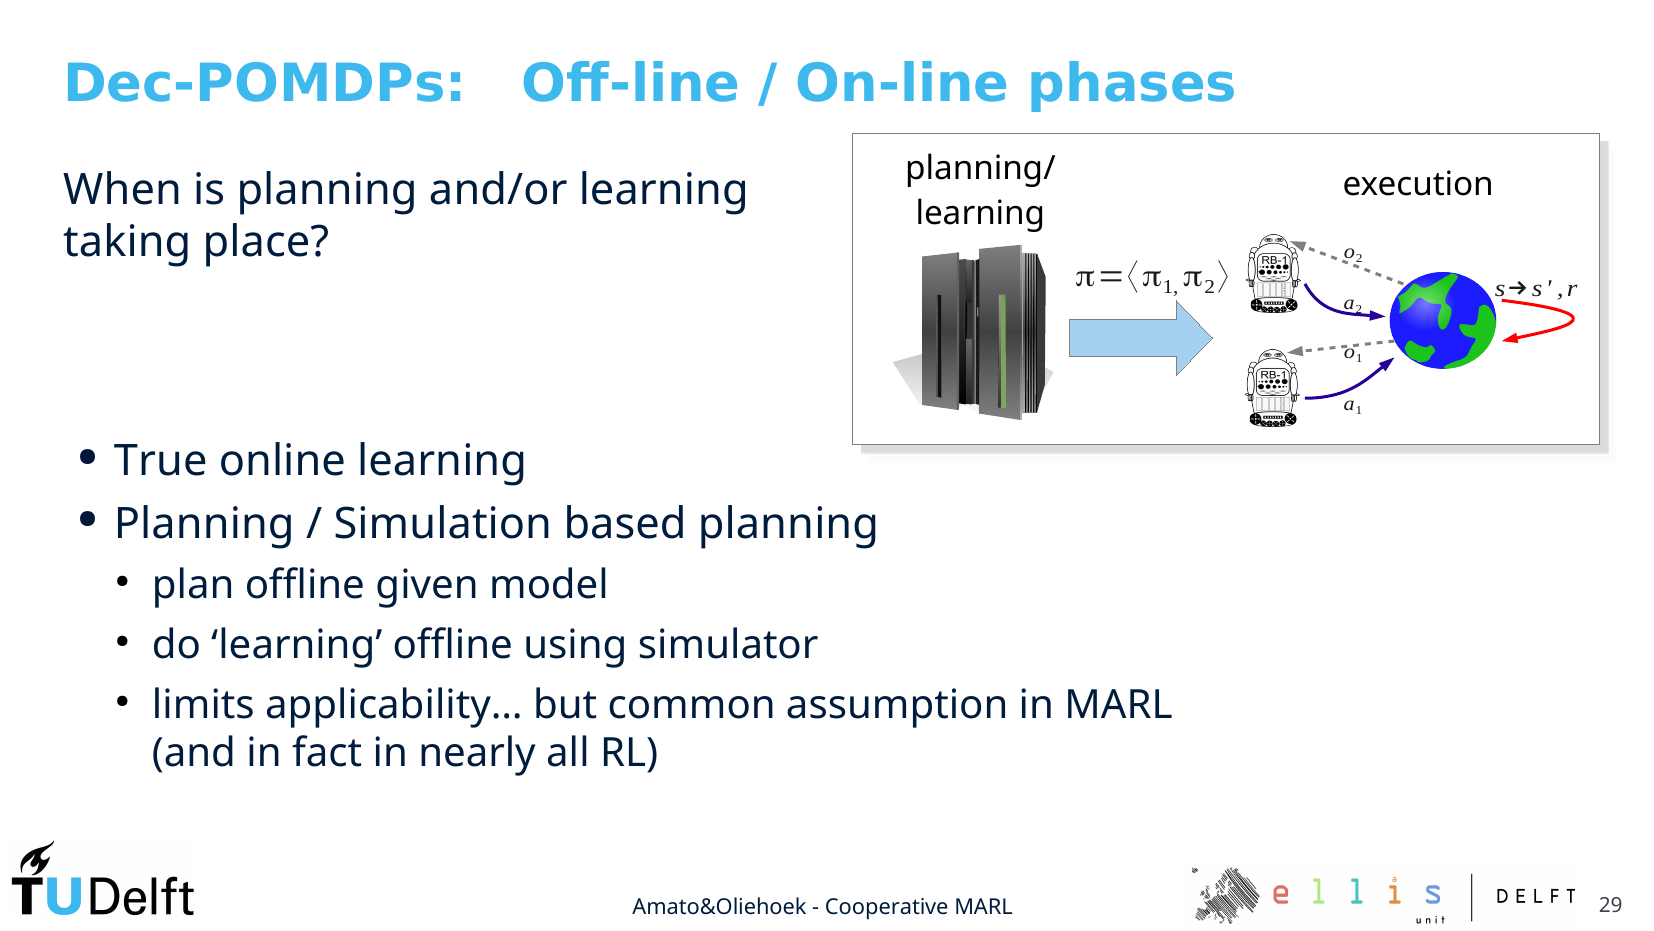

# Dec-POMDPs: Off-line / On-line phases
planning/learning
execution
When is planning and/or learning
taking place?
True online learning
Planning / Simulation based planning
plan offline given model
do ‘learning’ offline using simulator
limits applicability… but common assumption in MARL
(and in fact in nearly all RL)
Amato&Oliehoek - Cooperative MARL